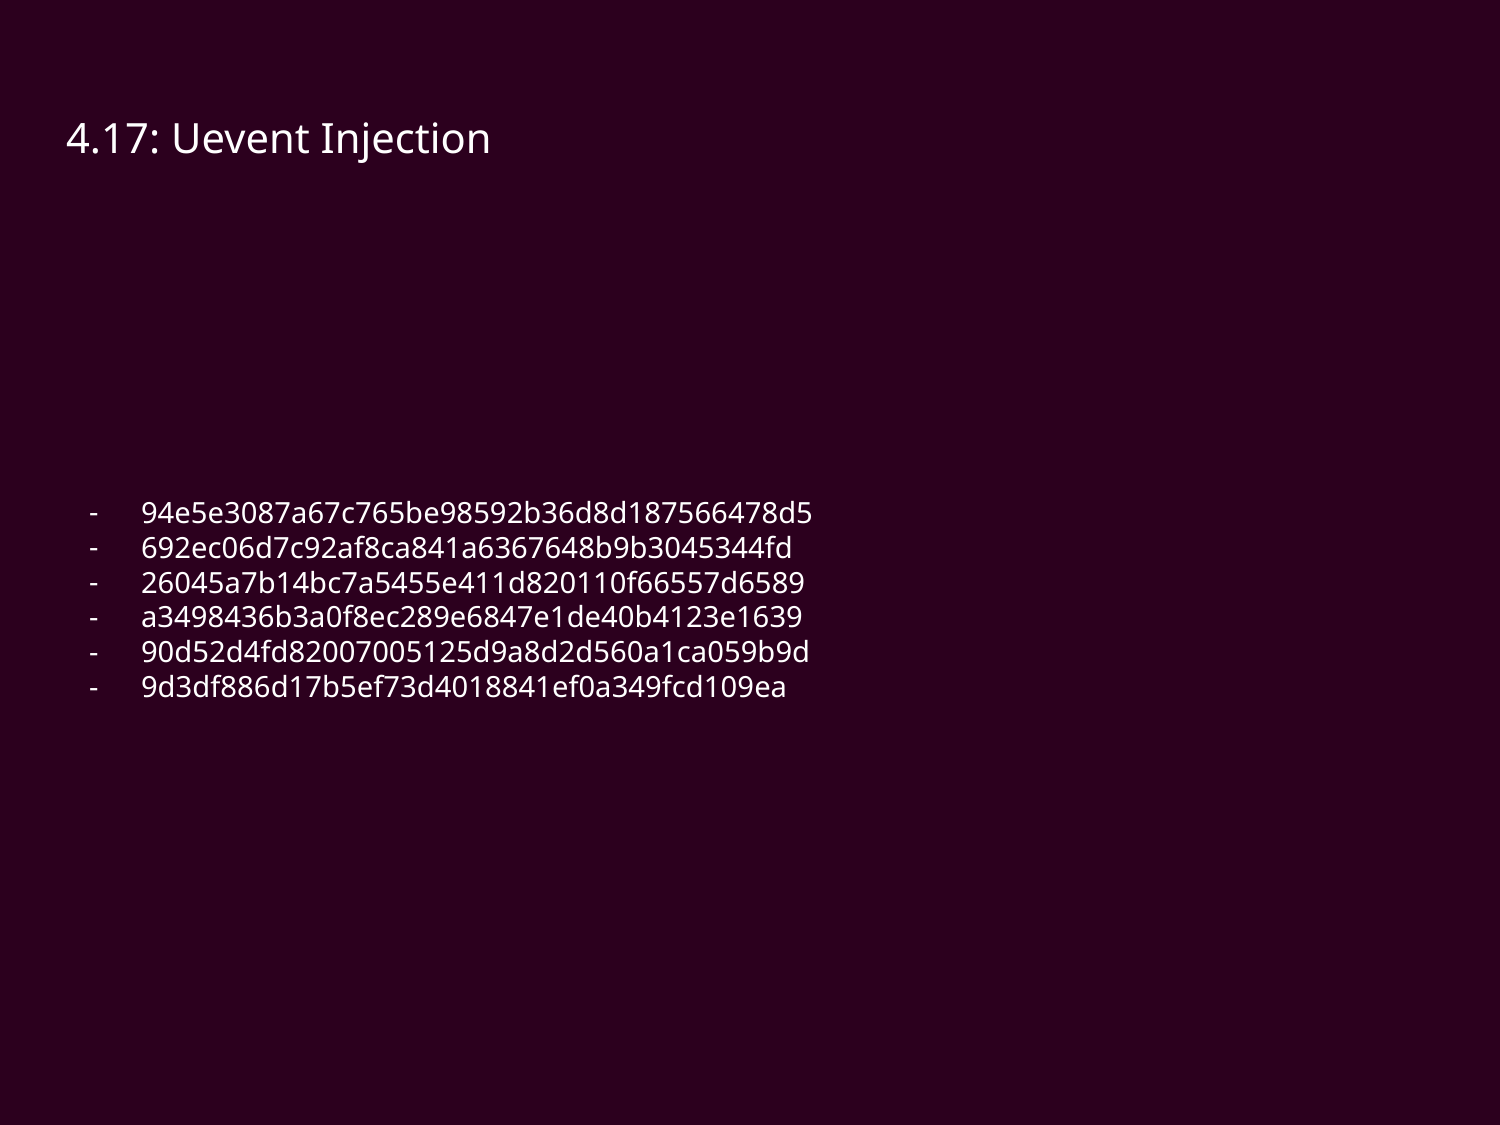

4.17: Uevent Injection
94e5e3087a67c765be98592b36d8d187566478d5
692ec06d7c92af8ca841a6367648b9b3045344fd
26045a7b14bc7a5455e411d820110f66557d6589
a3498436b3a0f8ec289e6847e1de40b4123e1639
90d52d4fd82007005125d9a8d2d560a1ca059b9d
9d3df886d17b5ef73d4018841ef0a349fcd109ea